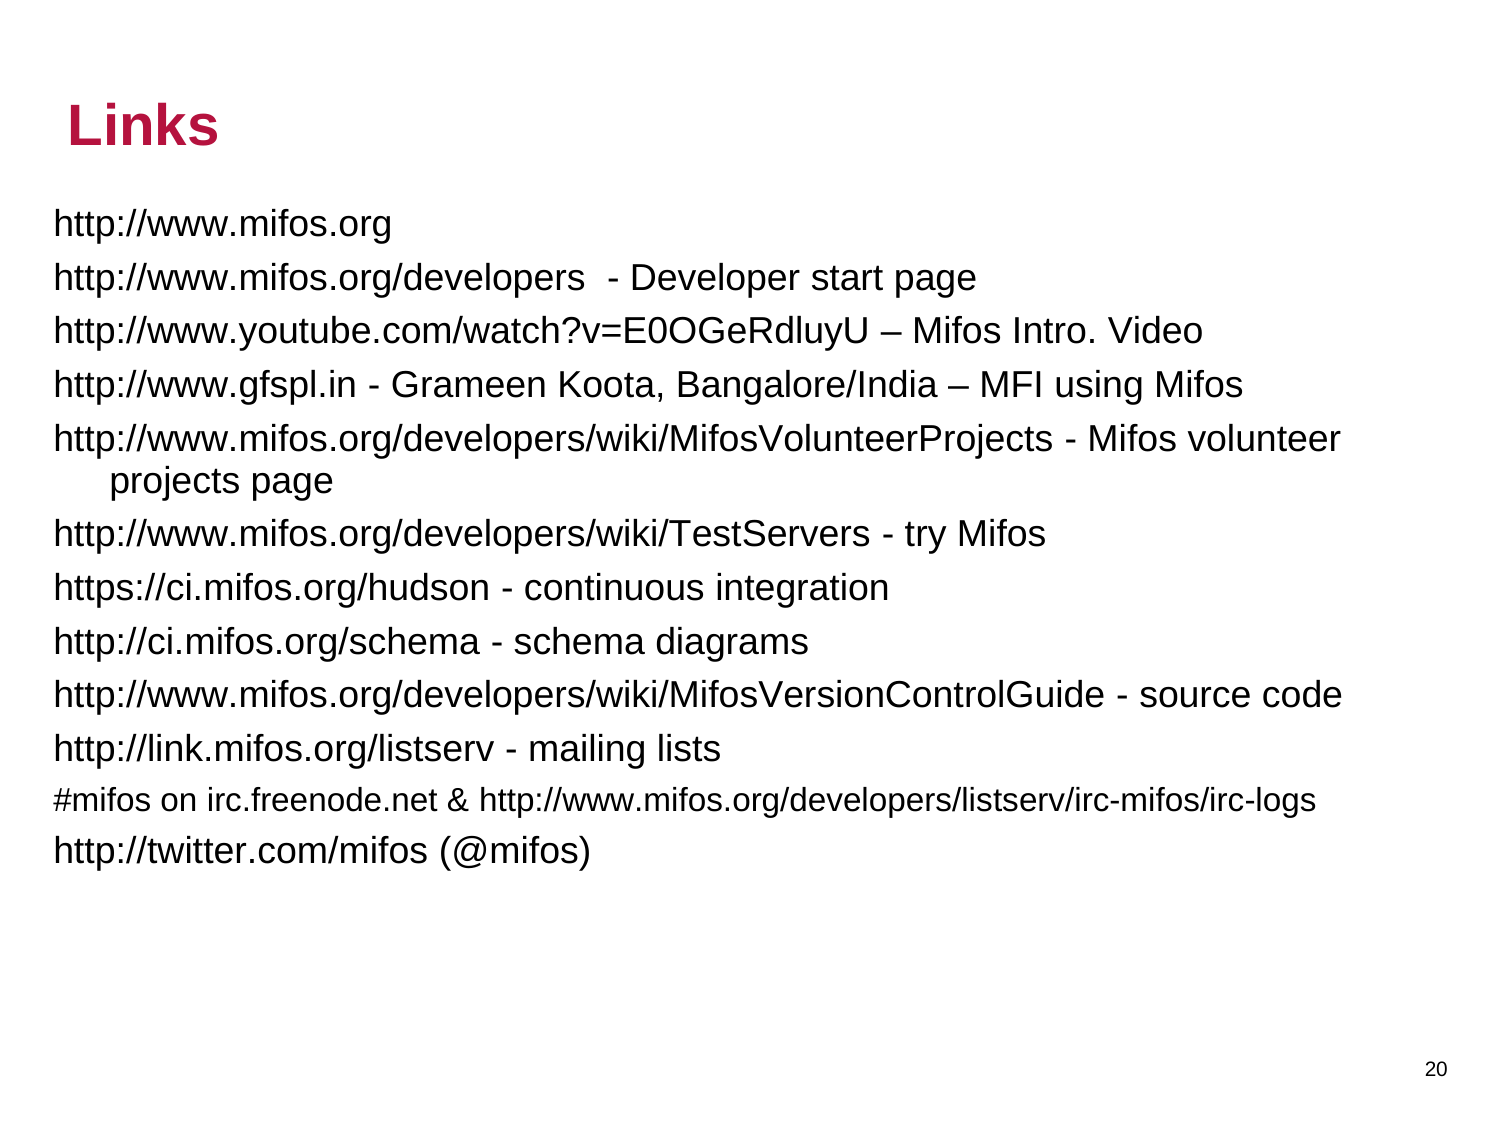

# Links
http://www.mifos.org
http://www.mifos.org/developers - Developer start page
http://www.youtube.com/watch?v=E0OGeRdluyU – Mifos Intro. Video
http://www.gfspl.in - Grameen Koota, Bangalore/India – MFI using Mifos
http://www.mifos.org/developers/wiki/MifosVolunteerProjects - Mifos volunteer projects page
http://www.mifos.org/developers/wiki/TestServers - try Mifos
https://ci.mifos.org/hudson - continuous integration
http://ci.mifos.org/schema - schema diagrams
http://www.mifos.org/developers/wiki/MifosVersionControlGuide - source code
http://link.mifos.org/listserv - mailing lists
#mifos on irc.freenode.net & http://www.mifos.org/developers/listserv/irc-mifos/irc-logs
http://twitter.com/mifos (@mifos)
20